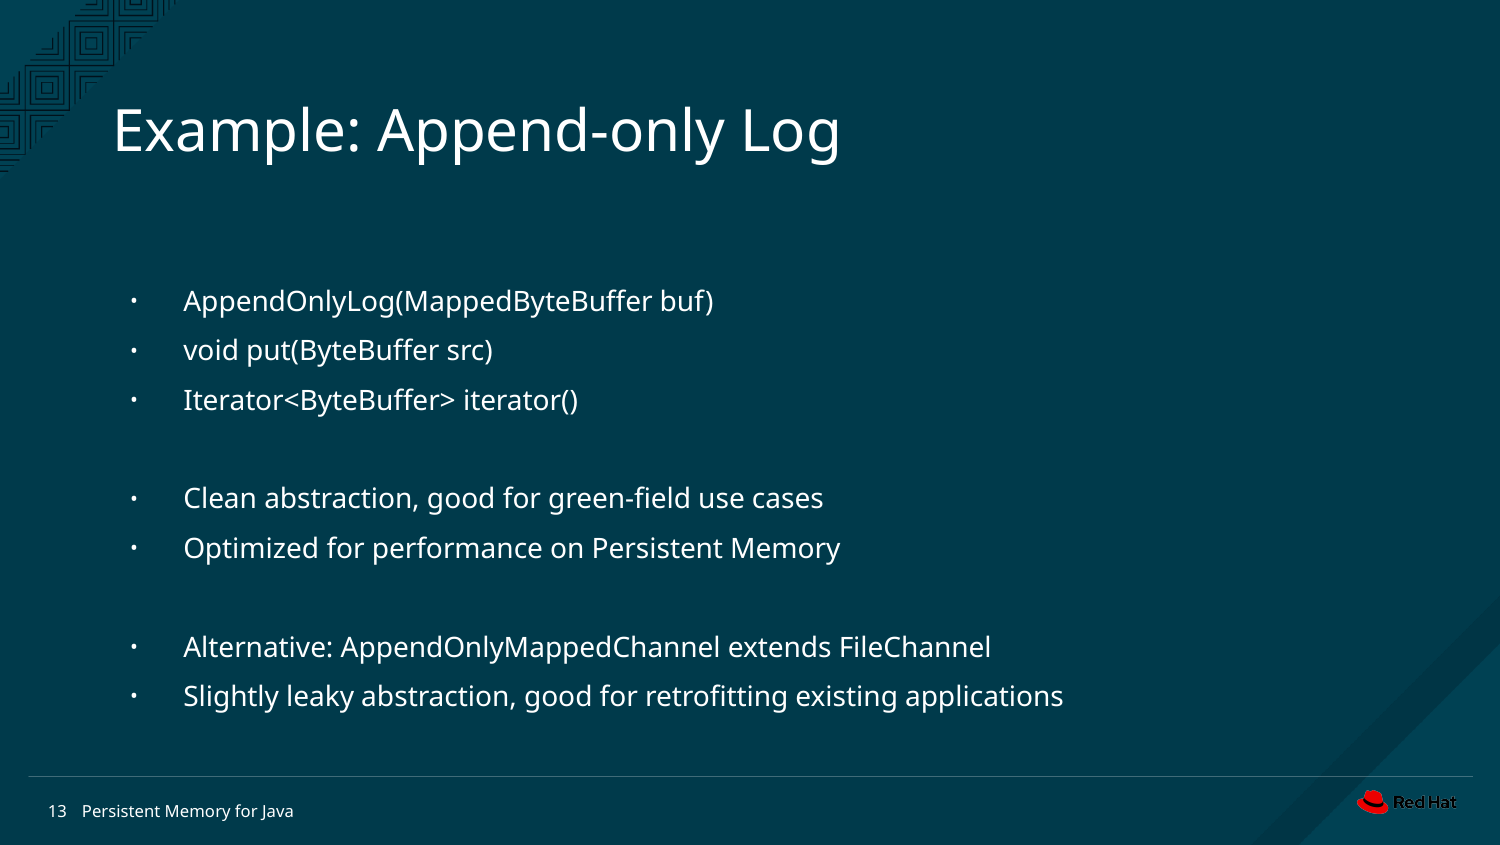

# Example: Append-only Log
AppendOnlyLog(MappedByteBuffer buf)
void put(ByteBuffer src)
Iterator<ByteBuffer> iterator()
Clean abstraction, good for green-field use cases
Optimized for performance on Persistent Memory
Alternative: AppendOnlyMappedChannel extends FileChannel
Slightly leaky abstraction, good for retrofitting existing applications
13
INSERT DESIGNATOR, IF NEEDED